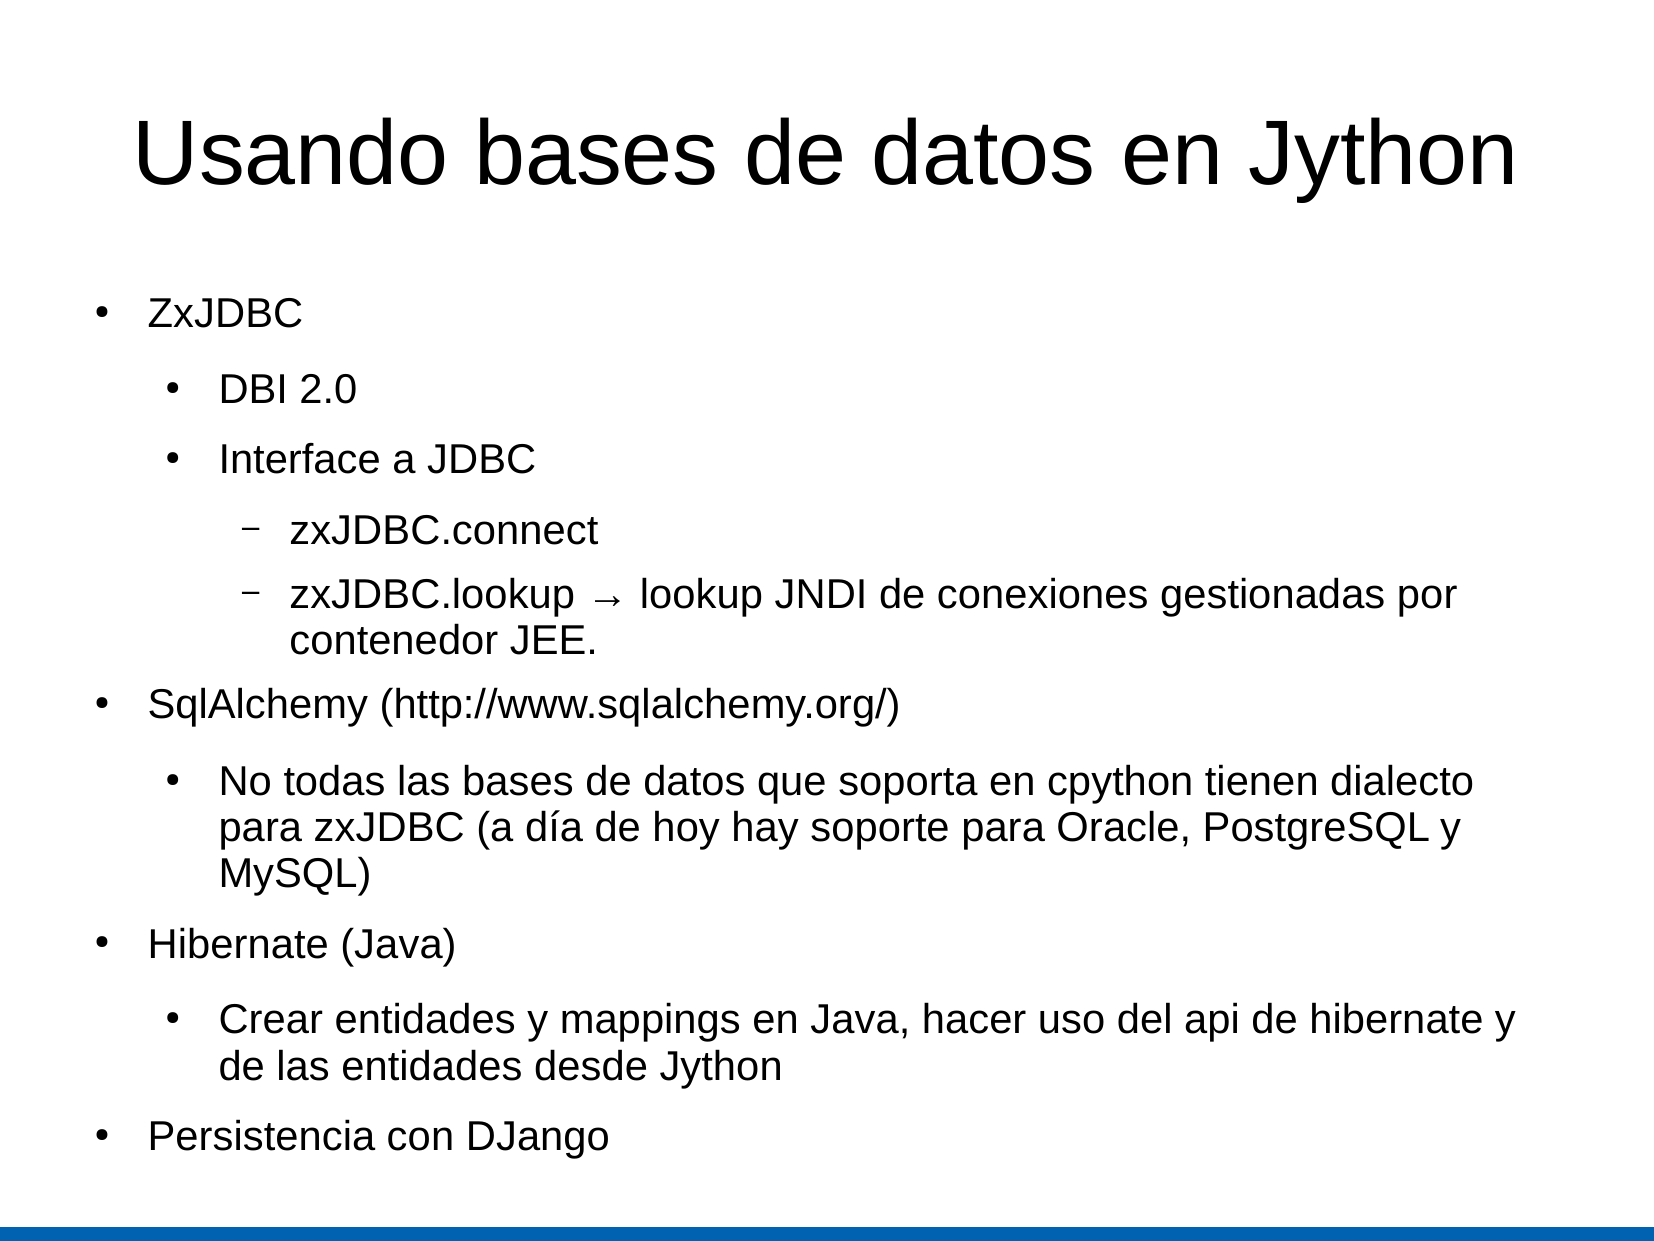

# Usando bases de datos en Jython
ZxJDBC
DBI 2.0
Interface a JDBC
zxJDBC.connect
zxJDBC.lookup → lookup JNDI de conexiones gestionadas por contenedor JEE.
SqlAlchemy (http://www.sqlalchemy.org/)
No todas las bases de datos que soporta en cpython tienen dialecto para zxJDBC (a día de hoy hay soporte para Oracle, PostgreSQL y MySQL)
Hibernate (Java)
Crear entidades y mappings en Java, hacer uso del api de hibernate y de las entidades desde Jython
Persistencia con DJango